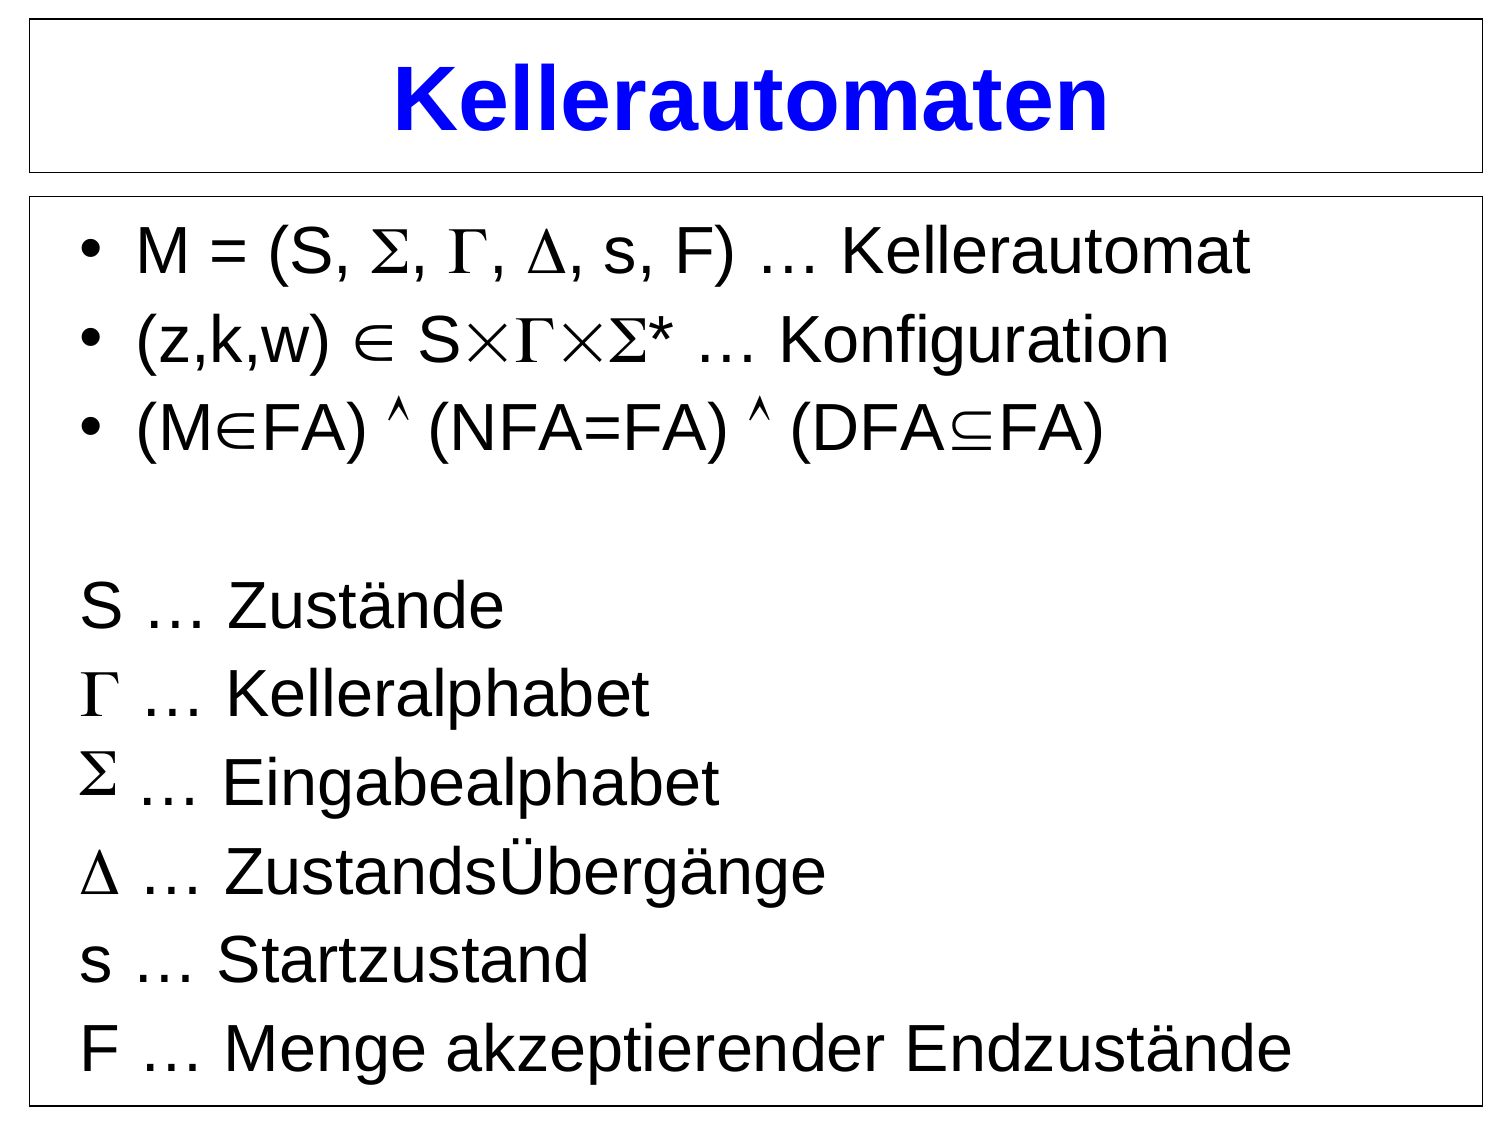

# Kellerautomaten
M = (S, , , , s, F) … Kellerautomat
(z,k,w)  S* … Konfiguration
(MFA)  (NFA=FA)  (DFAFA)
S … Zustände
 … Kelleralphabet
… Eingabealphabet
 … ZustandsÜbergänge
s … Startzustand
F … Menge akzeptierender Endzustände